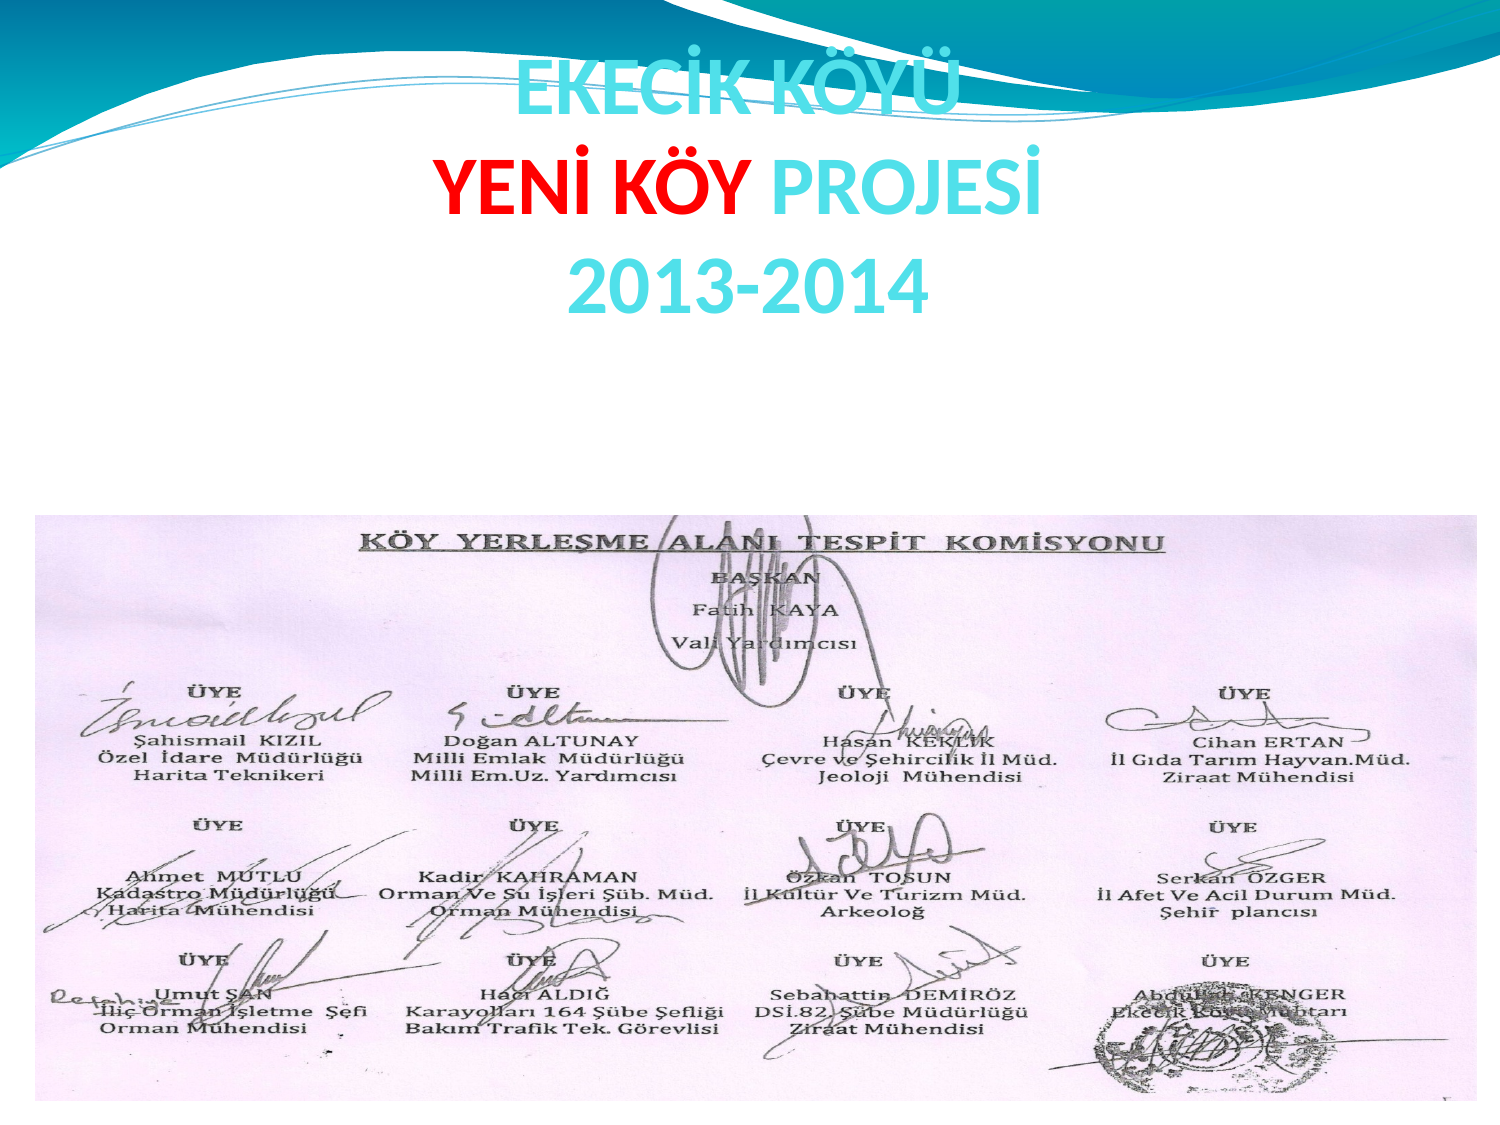

EKECİK KÖYÜ
YENİ KÖY PROJESİ
2013-2014
YENİ YERLEŞİM YERİ, YER TESBİT KOMİSYON KARARLARI
#